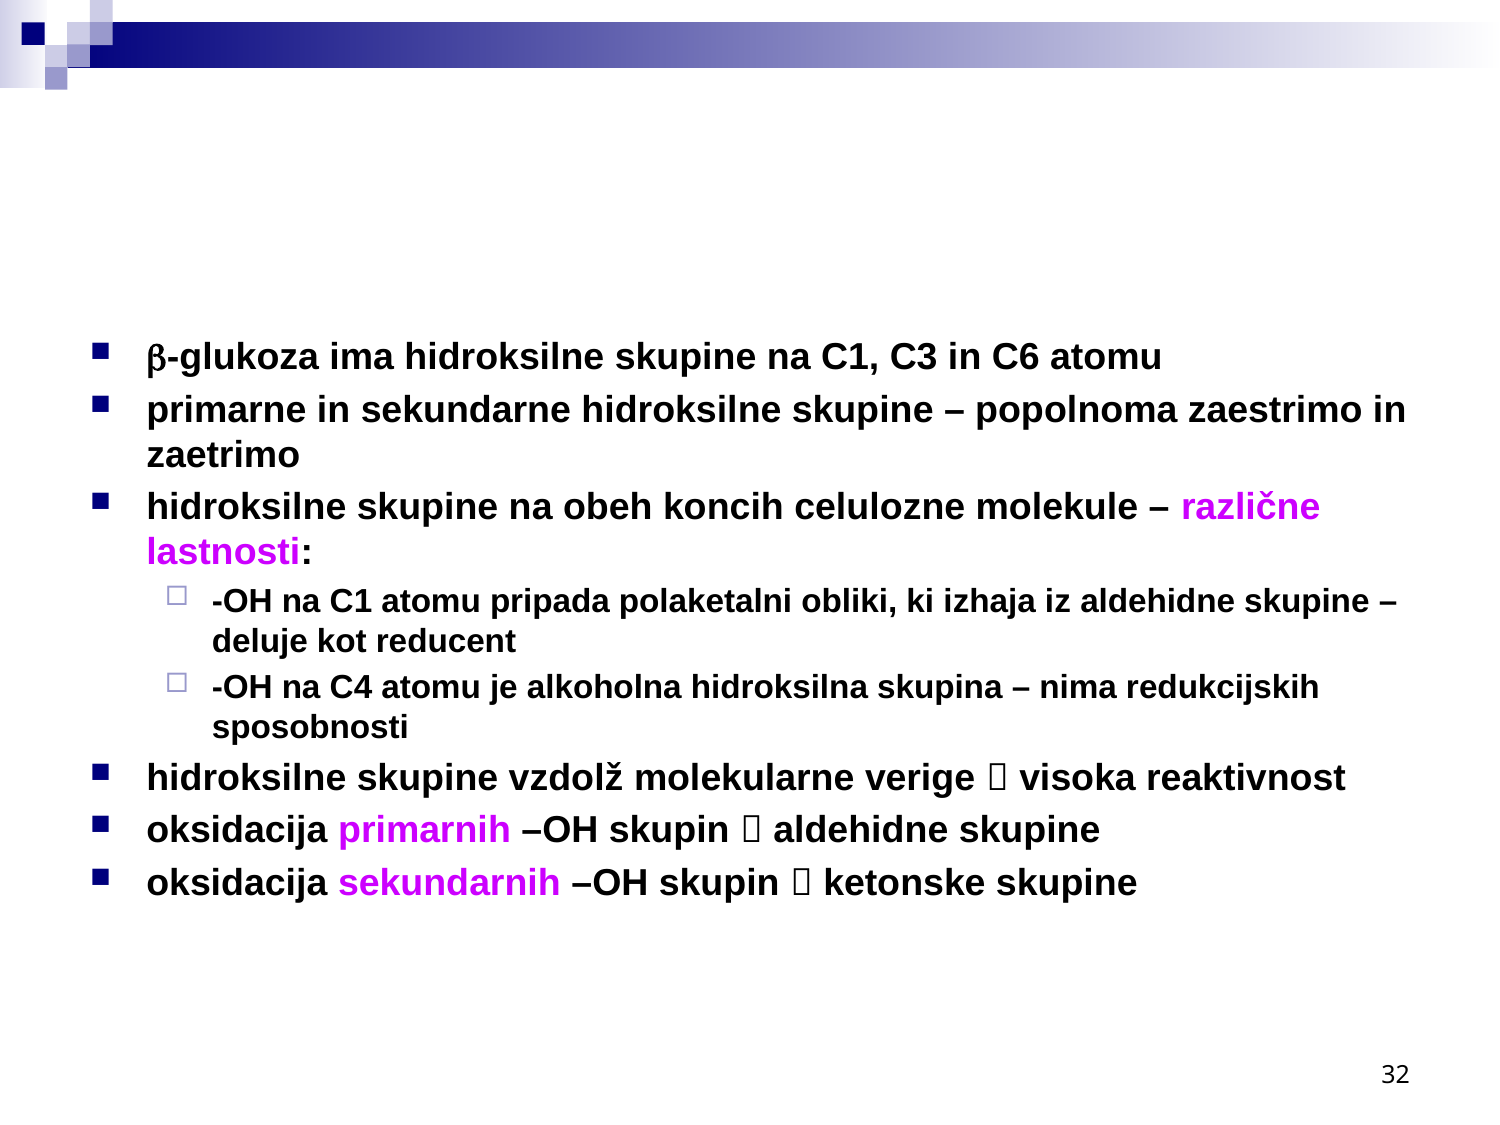

#
-glukoza ima hidroksilne skupine na C1, C3 in C6 atomu
primarne in sekundarne hidroksilne skupine – popolnoma zaestrimo in zaetrimo
hidroksilne skupine na obeh koncih celulozne molekule – različne lastnosti:
-OH na C1 atomu pripada polaketalni obliki, ki izhaja iz aldehidne skupine – deluje kot reducent
-OH na C4 atomu je alkoholna hidroksilna skupina – nima redukcijskih sposobnosti
hidroksilne skupine vzdolž molekularne verige  visoka reaktivnost
oksidacija primarnih –OH skupin  aldehidne skupine
oksidacija sekundarnih –OH skupin  ketonske skupine